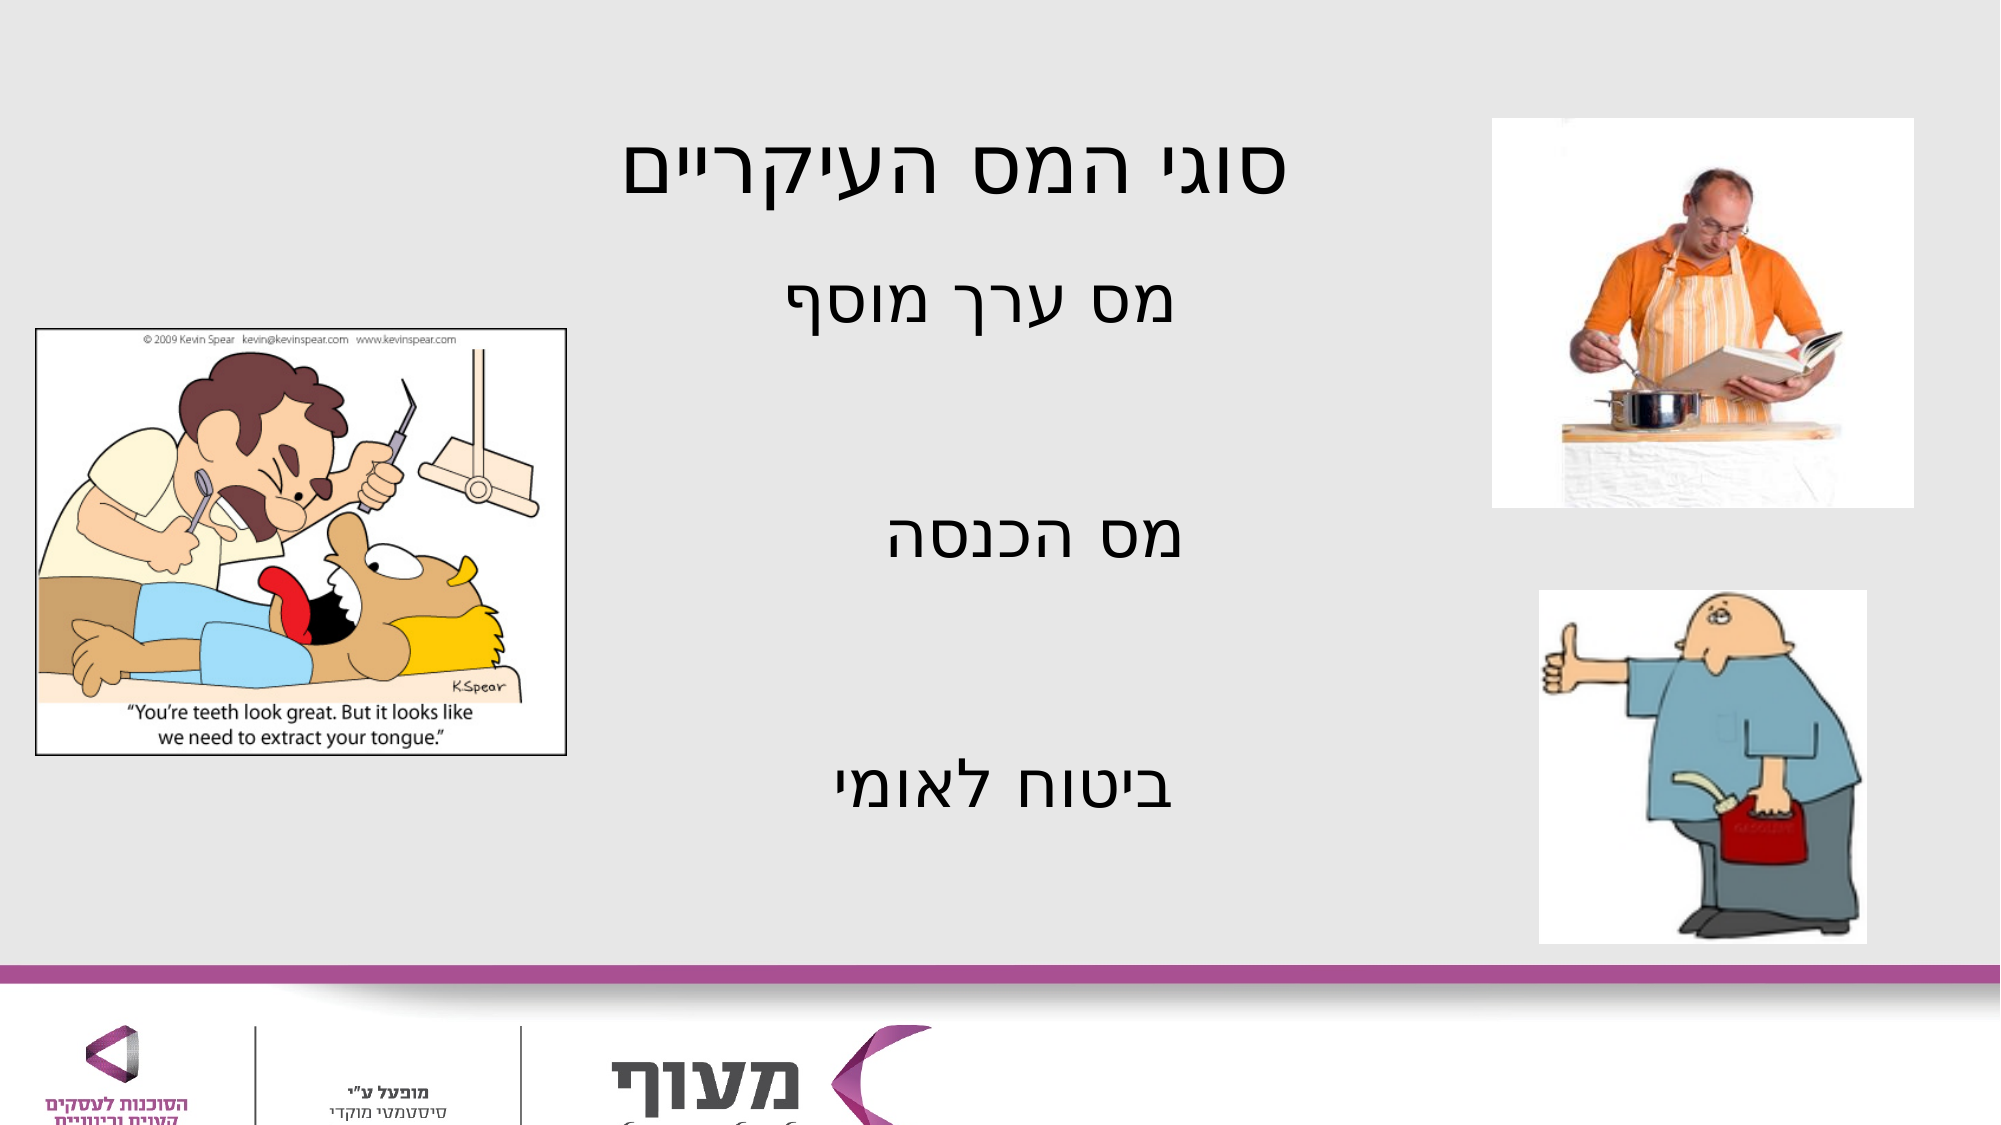

סוגי המס העיקריים
#
מס ערך מוסף
מס הכנסה
ביטוח לאומי